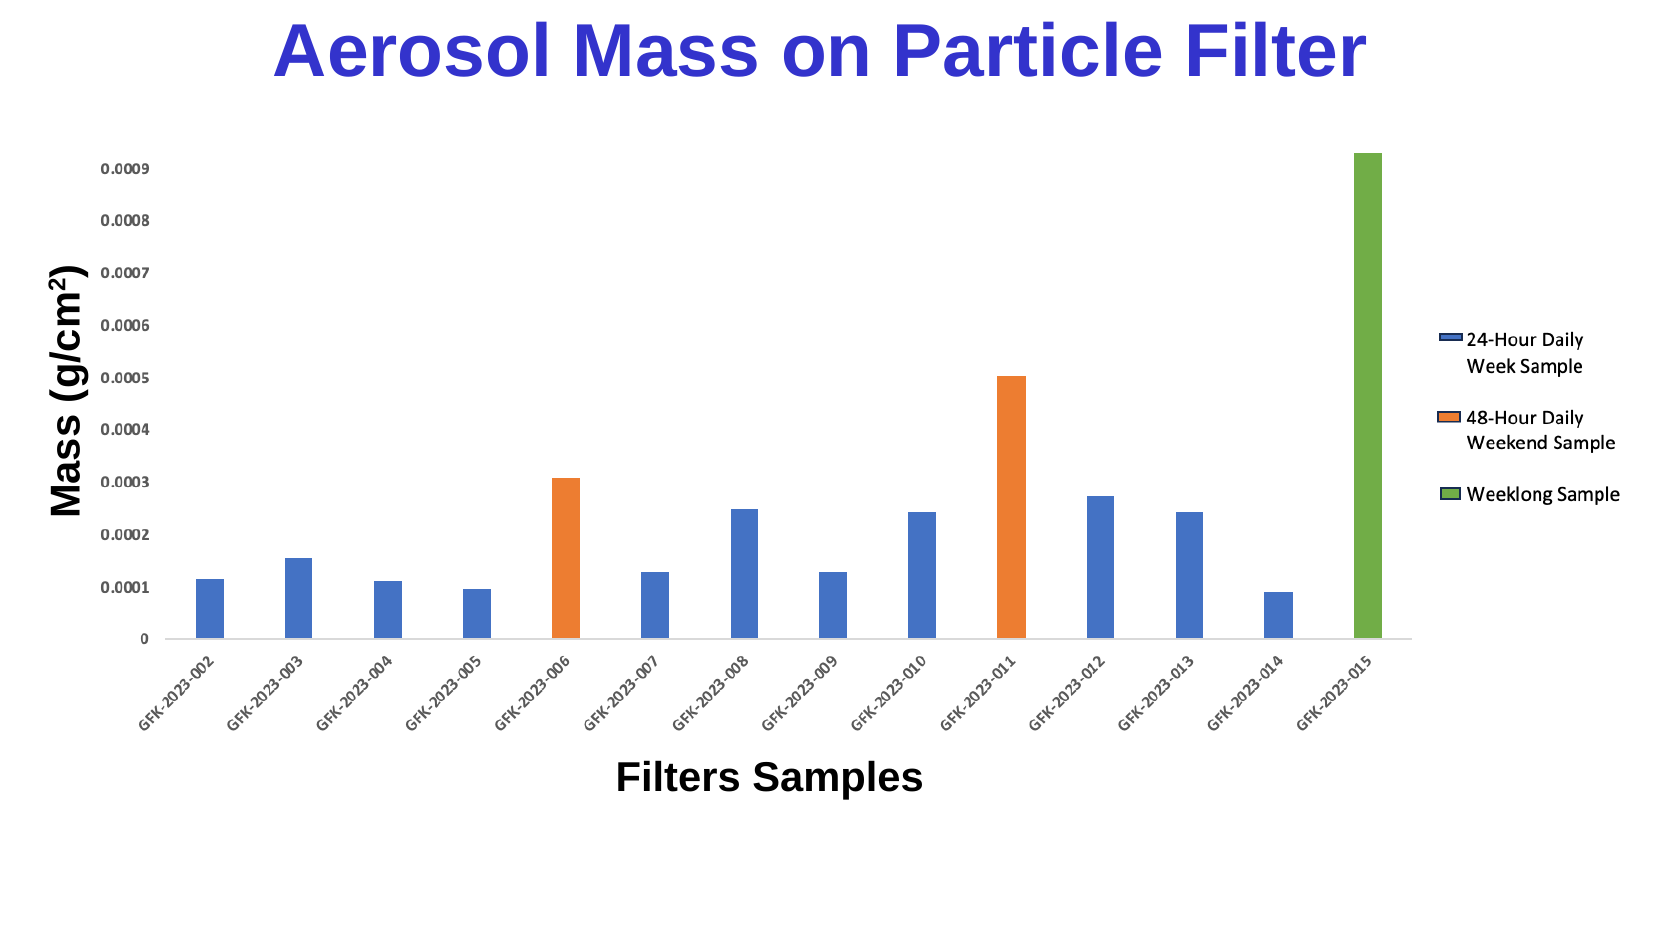

# Aerosol Mass on Particle Filter
Mass (g/cm2)
Filters Samples